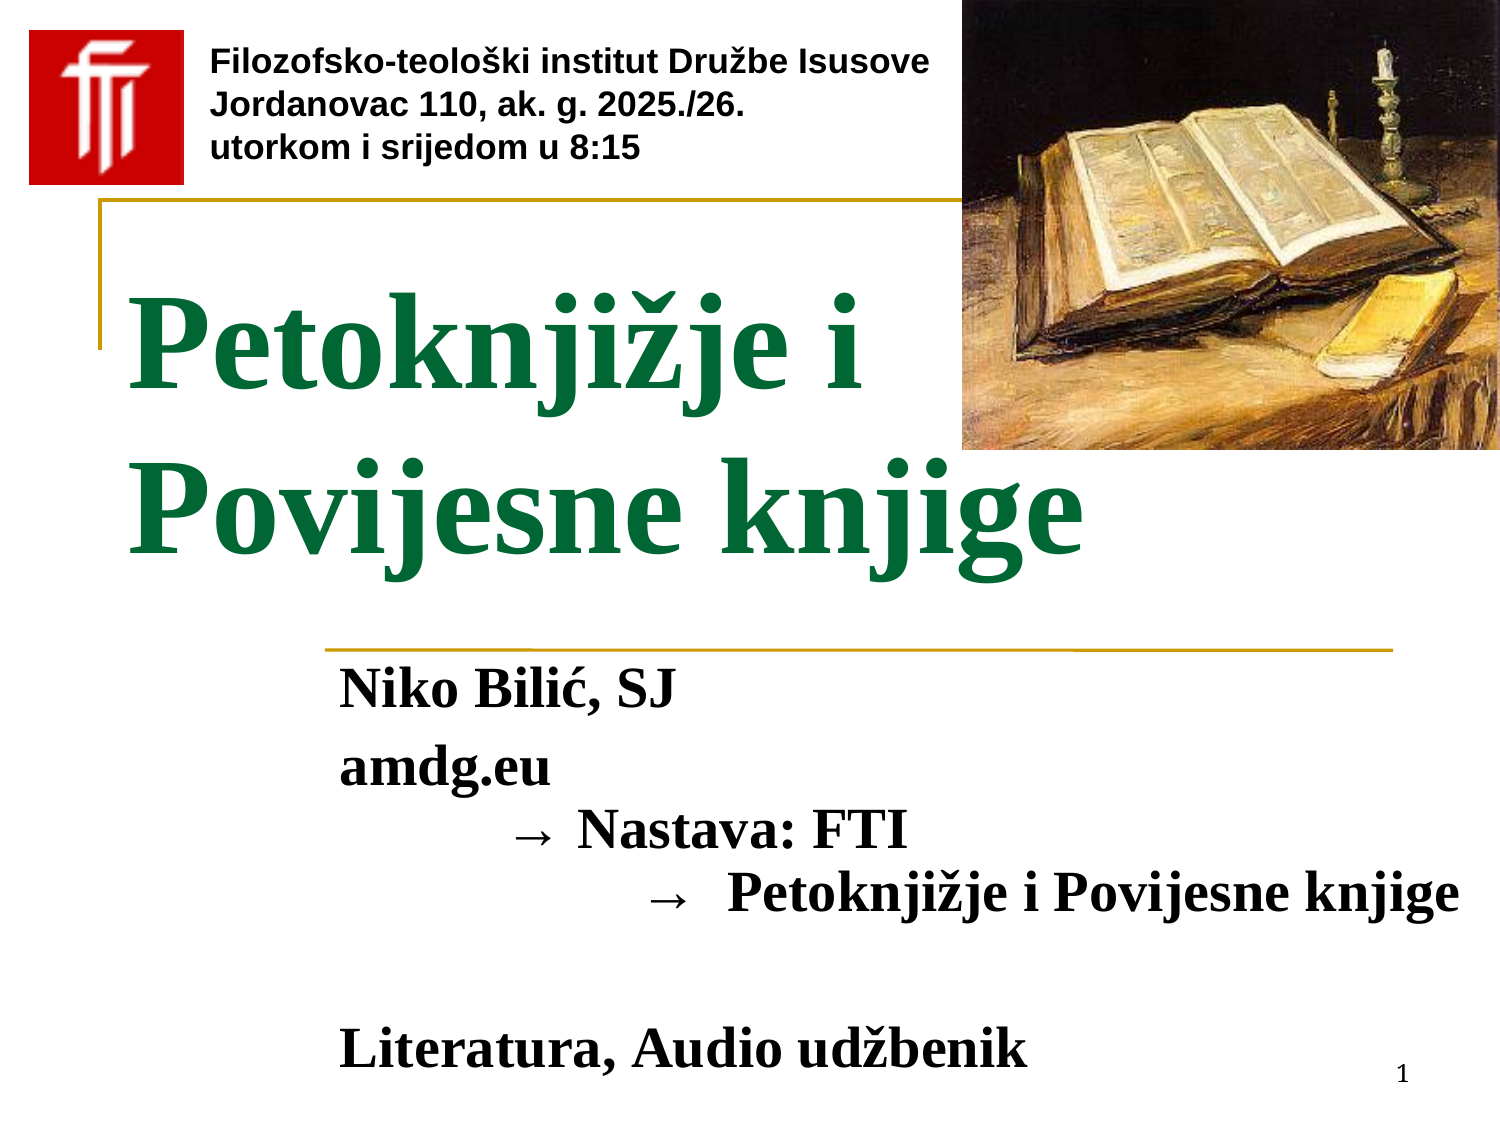

Filozofsko-teološki institut Družbe Isusove
Jordanovac 110, ak. g. 2025./26.
utorkom i srijedom u 8:15
Petoknjižje i
Povijesne knjige
Niko Bilić, SJ
amdg.eu
	 → Nastava: FTI
		→ Petoknjižje i Povijesne knjige
Literatura, Audio udžbenik